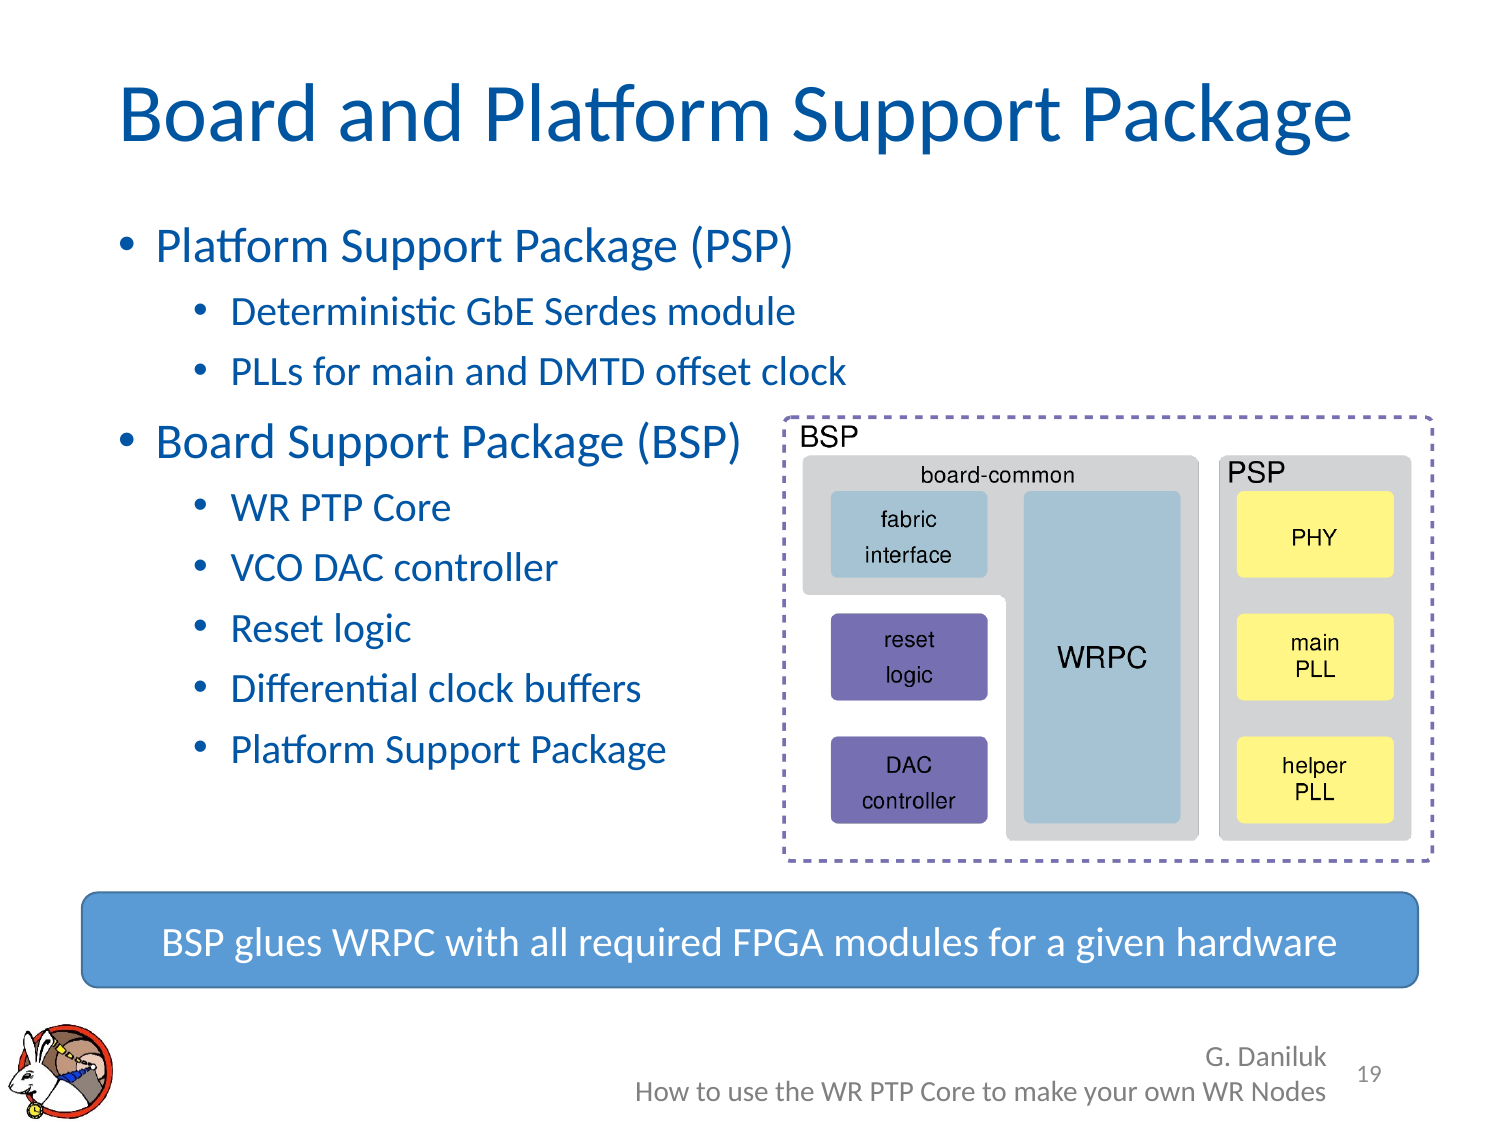

# Board and Platform Support Package
Platform Support Package (PSP)
Deterministic GbE Serdes module
PLLs for main and DMTD offset clock
Board Support Package (BSP)
WR PTP Core
VCO DAC controller
Reset logic
Differential clock buffers
Platform Support Package
BSP glues WRPC with all required FPGA modules for a given hardware
G. Daniluk
How to use the WR PTP Core to make your own WR Nodes